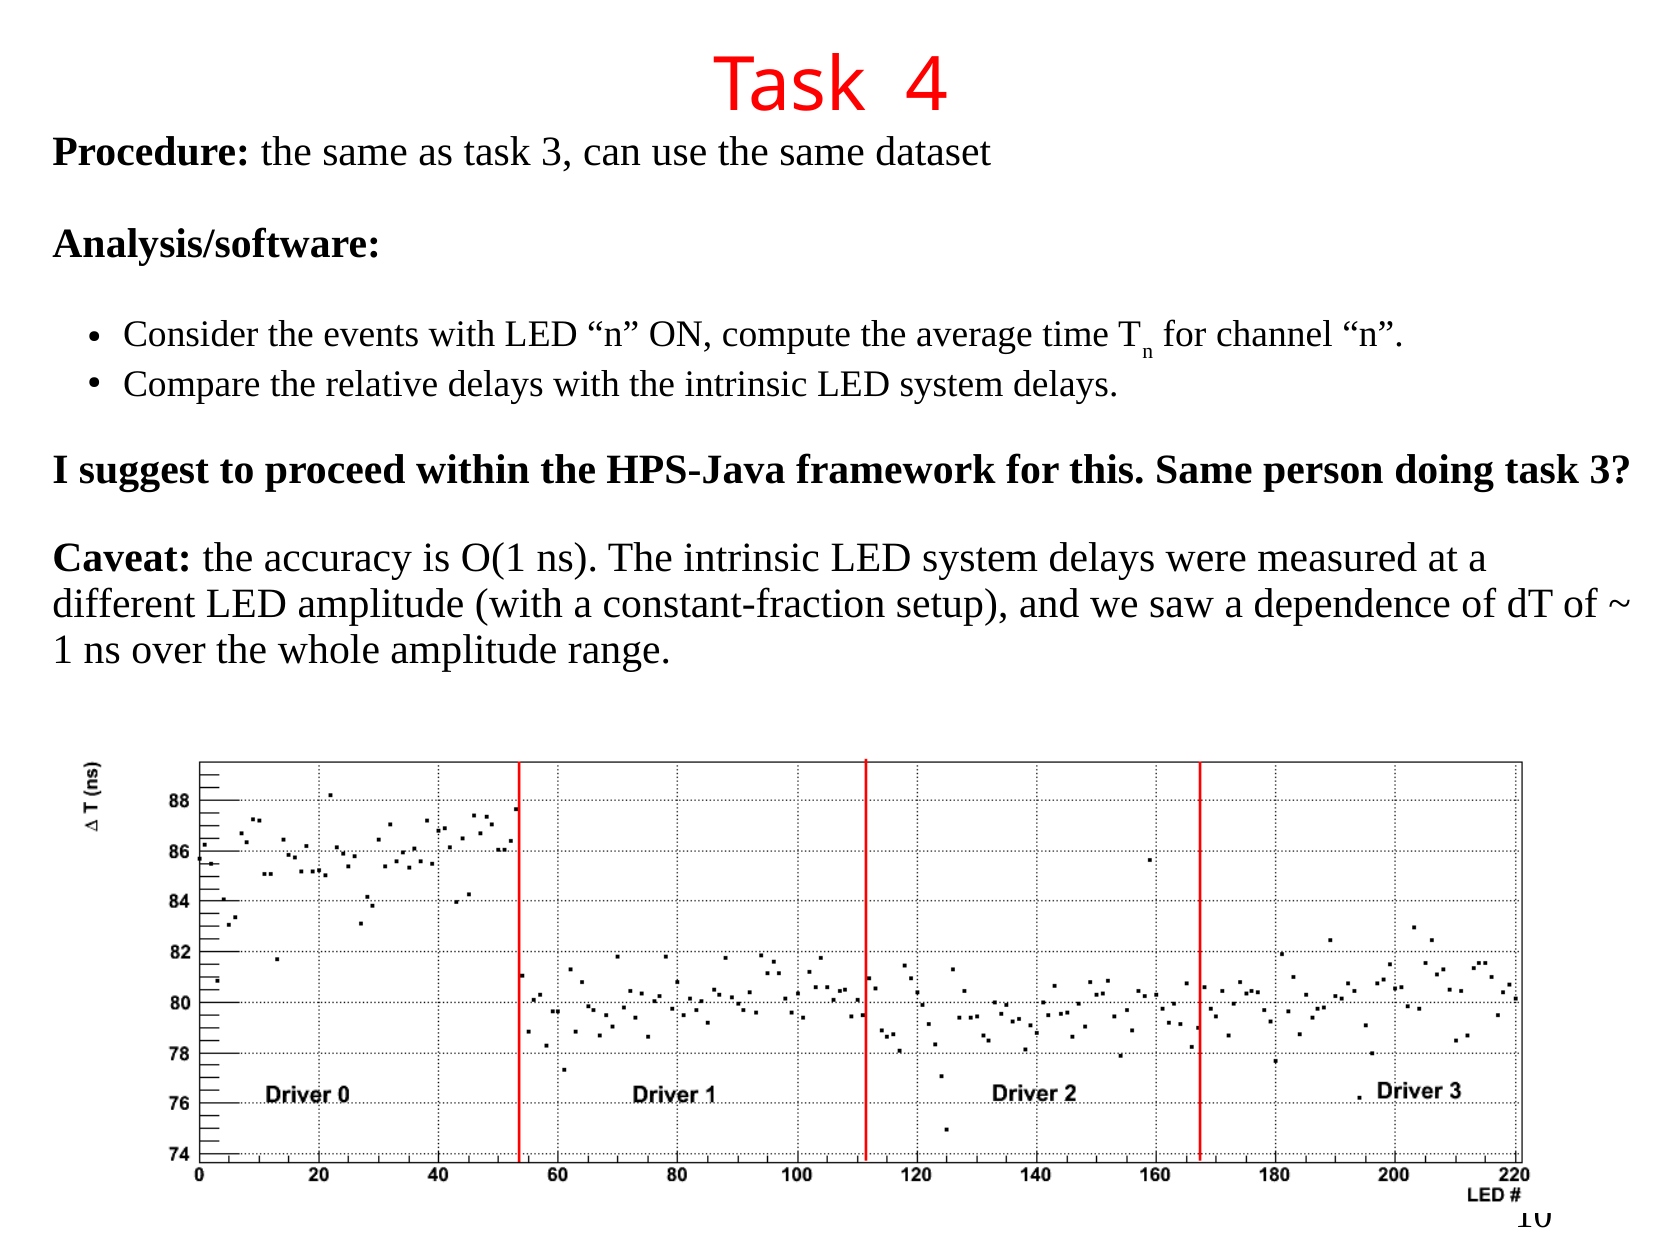

# Task 4
Procedure: the same as task 3, can use the same dataset
Analysis/software:
Consider the events with LED “n” ON, compute the average time Tn for channel “n”.
Compare the relative delays with the intrinsic LED system delays.
I suggest to proceed within the HPS-Java framework for this. Same person doing task 3?
Caveat: the accuracy is O(1 ns). The intrinsic LED system delays were measured at a different LED amplitude (with a constant-fraction setup), and we saw a dependence of dT of ~ 1 ns over the whole amplitude range.